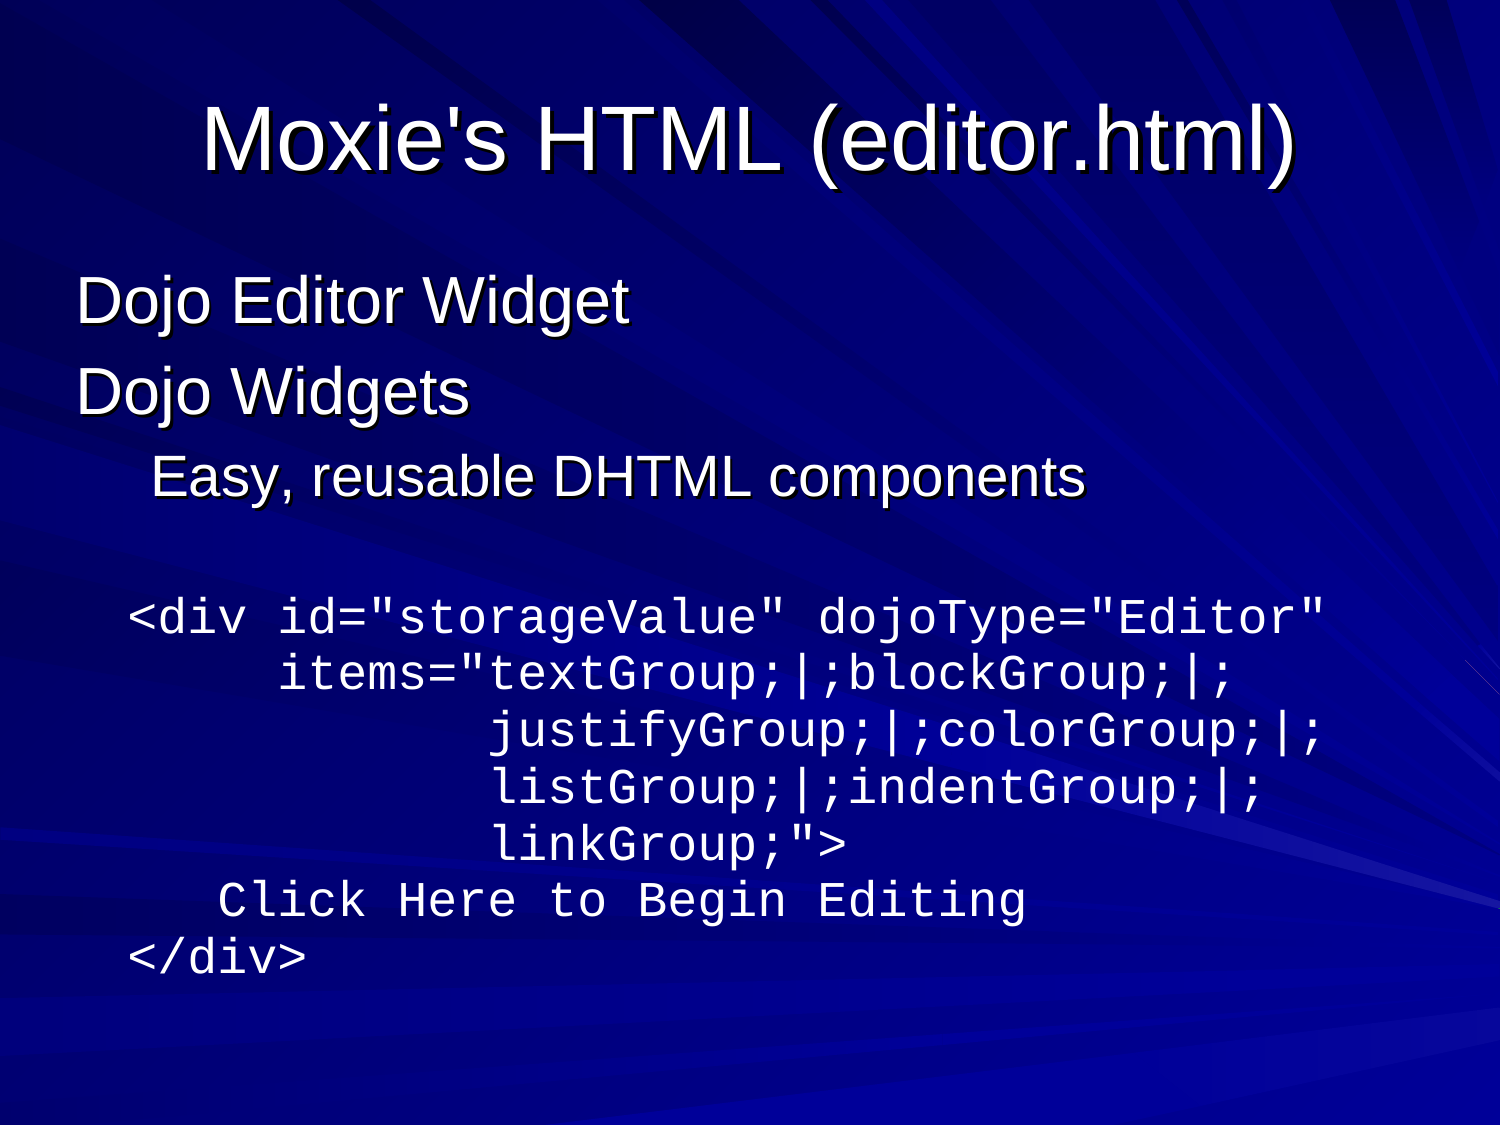

# Moxie's HTML (editor.html)
Dojo Editor Widget
Dojo Widgets
Easy, reusable DHTML components
<div id="storageValue" dojoType="Editor"
 items="textGroup;|;blockGroup;|;
 justifyGroup;|;colorGroup;|;
 listGroup;|;indentGroup;|;
 linkGroup;">
 Click Here to Begin Editing
</div>